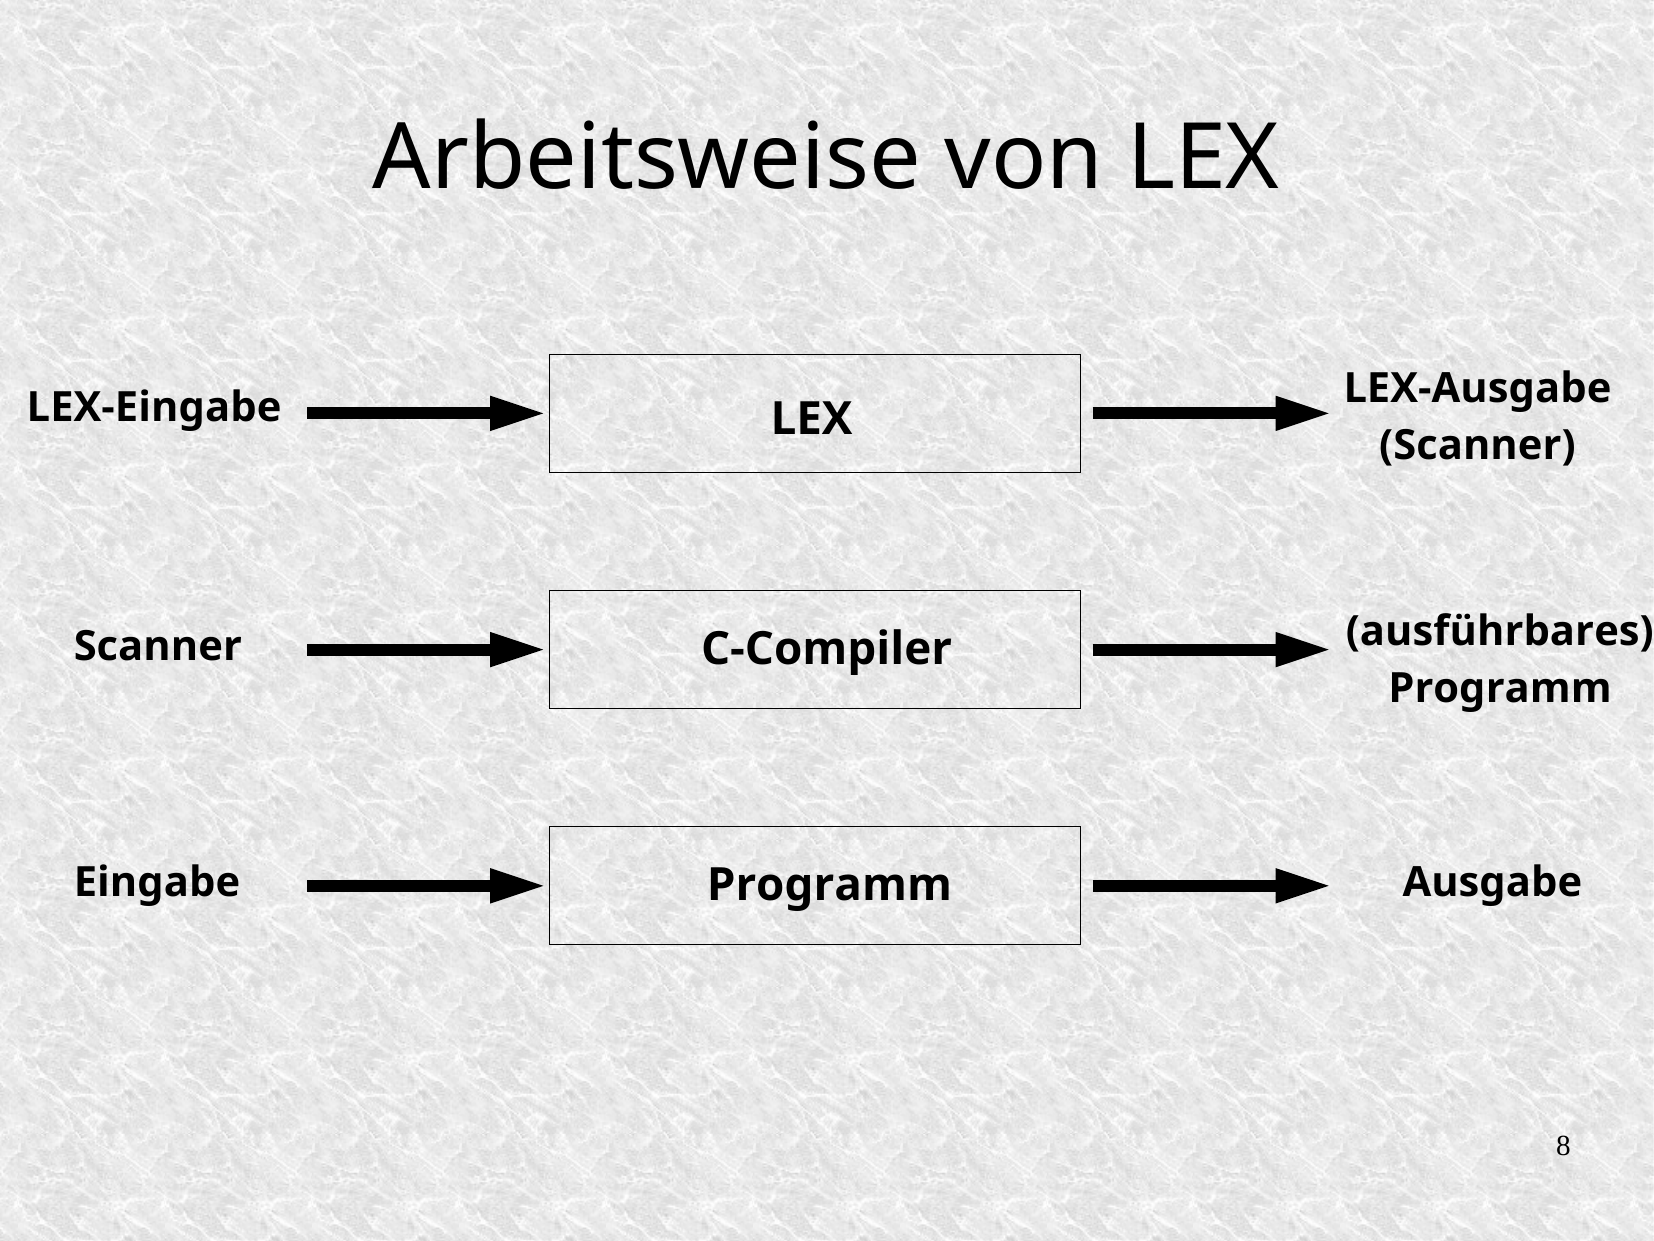

# Arbeitsweise von LEX
LEX-Ausgabe
(Scanner)
LEX-Eingabe
LEX
(ausführbares)
Programm
Scanner
C-Compiler
Eingabe
Programm
Ausgabe
8